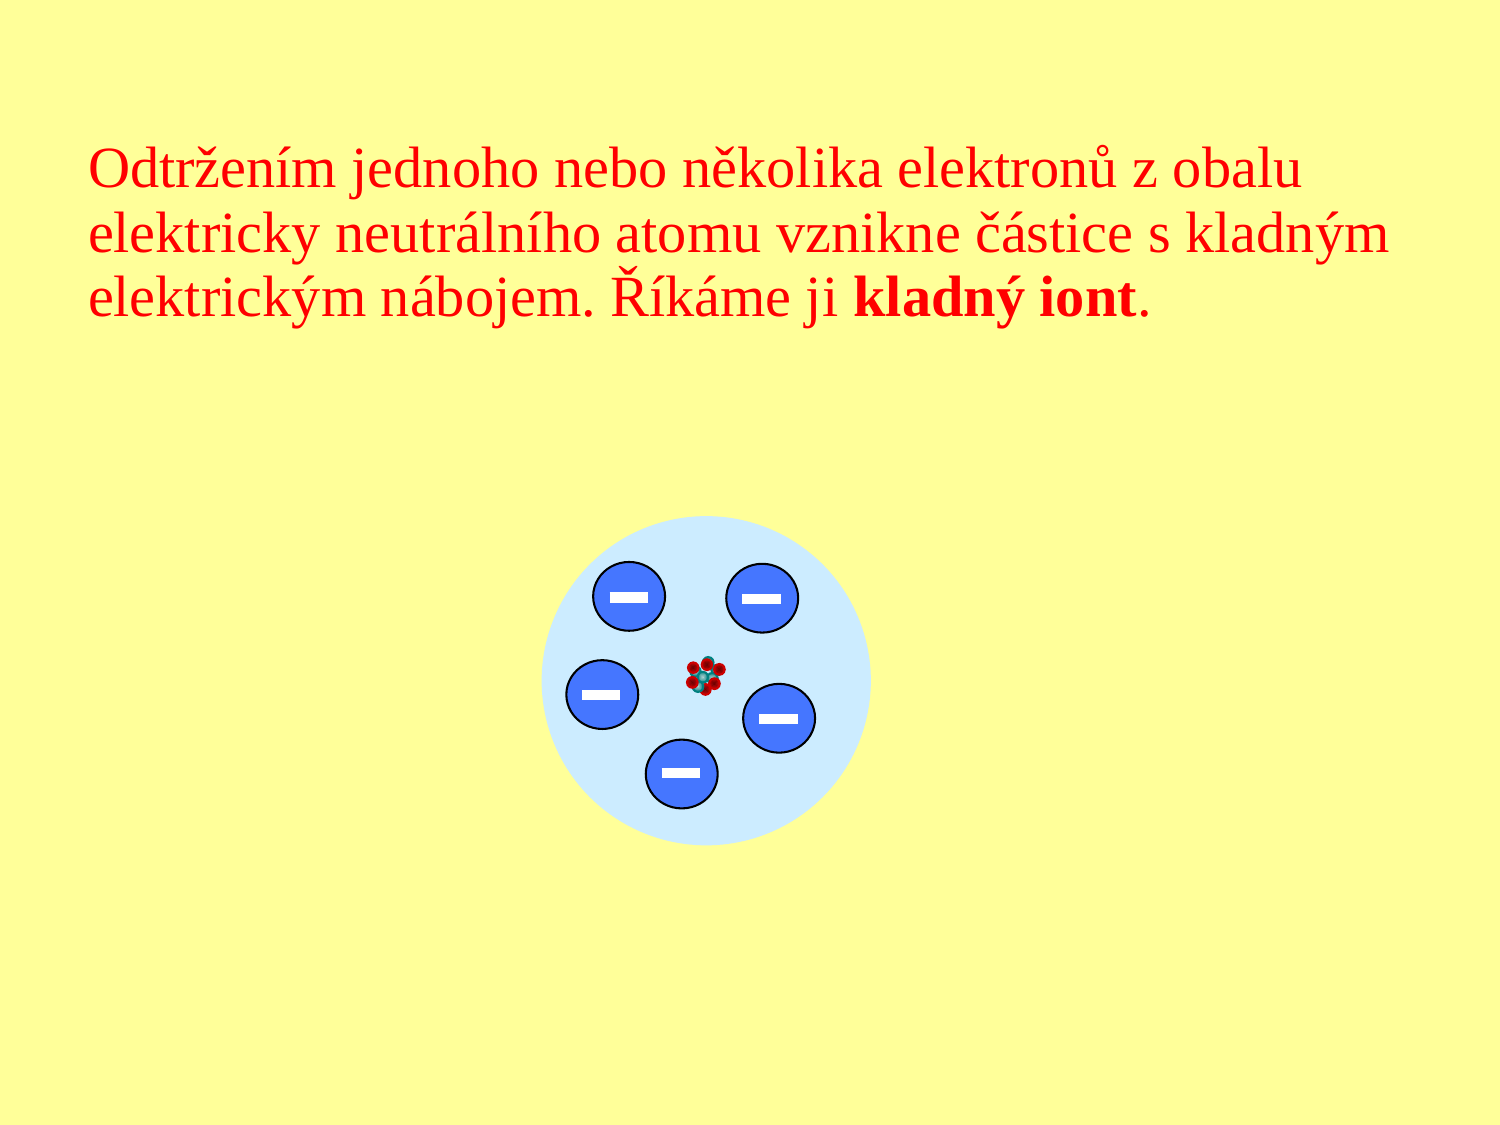

Odtržením jednoho nebo několika elektronů z obalu
elektricky neutrálního atomu vznikne částice s kladným
elektrickým nábojem. Říkáme ji kladný iont.